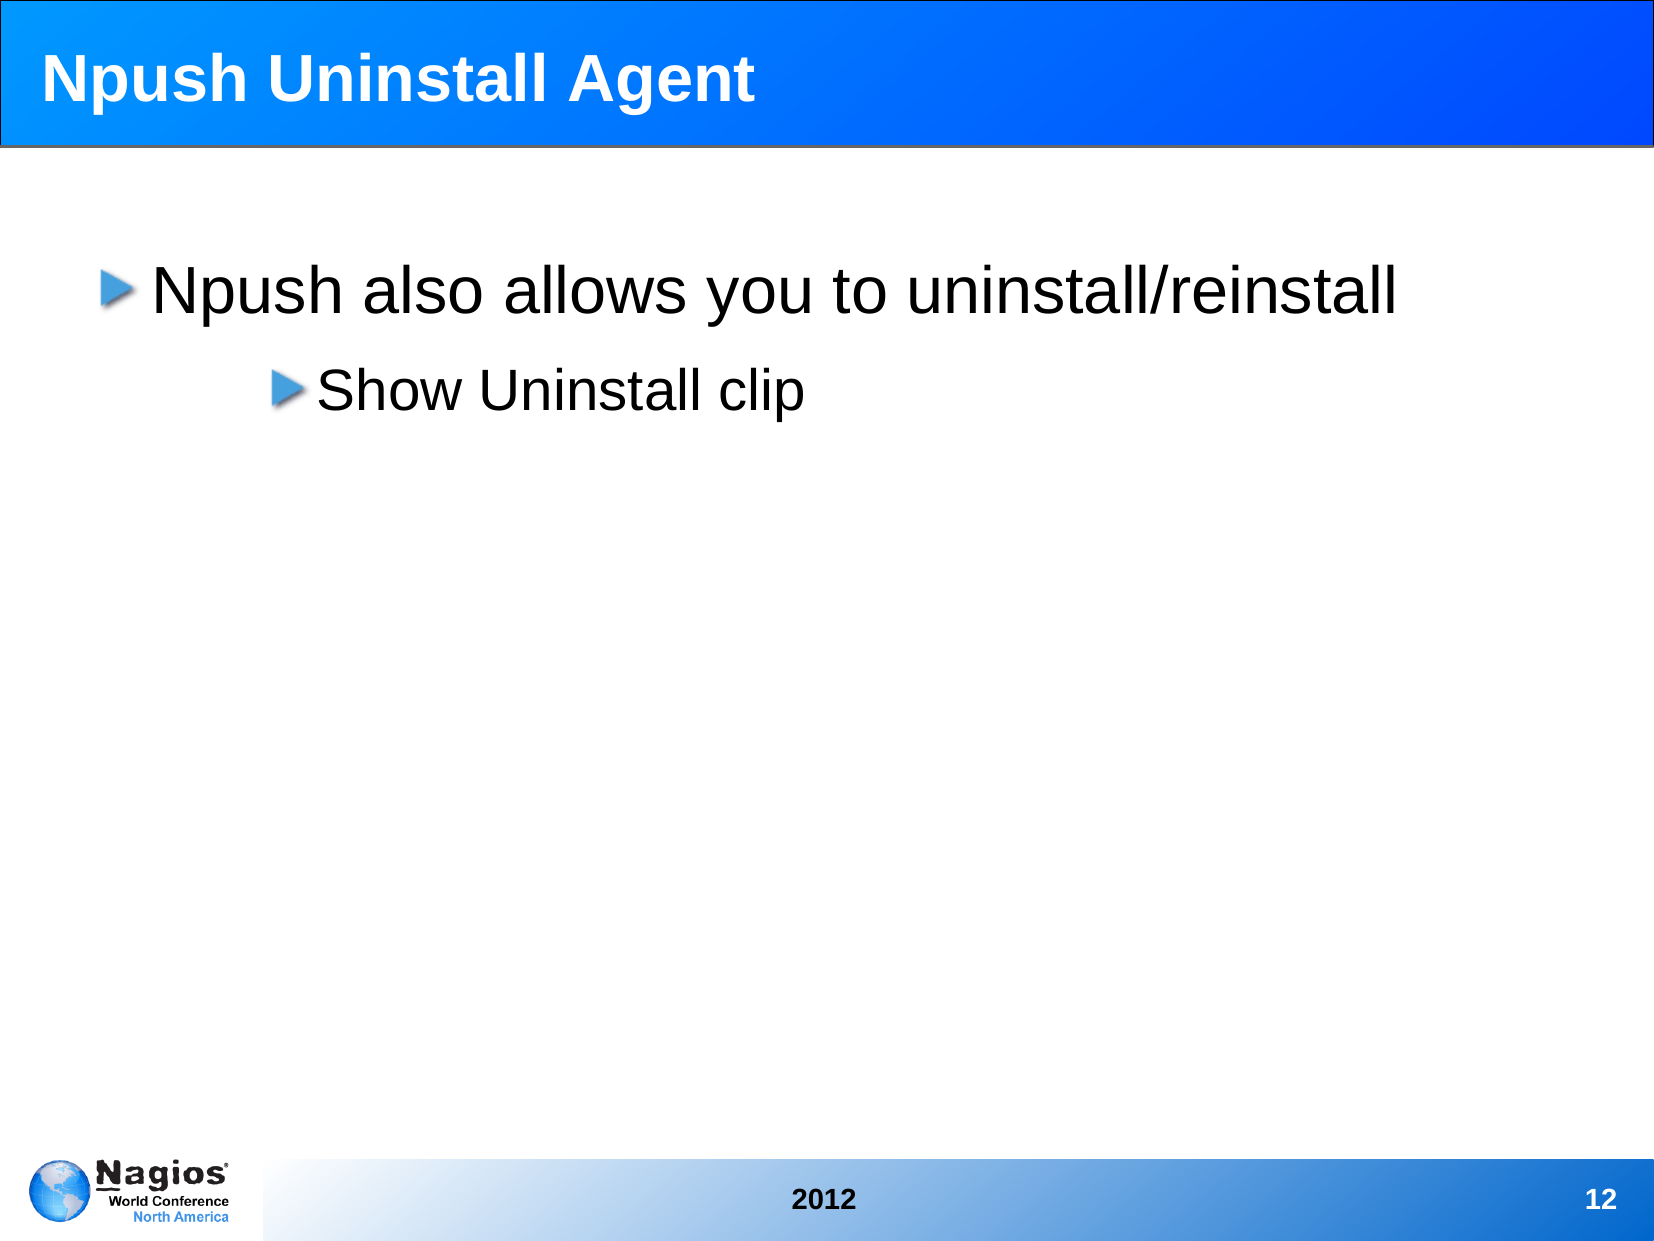

# Npush Uninstall Agent
Npush also allows you to uninstall/reinstall
Show Uninstall clip
2011
12